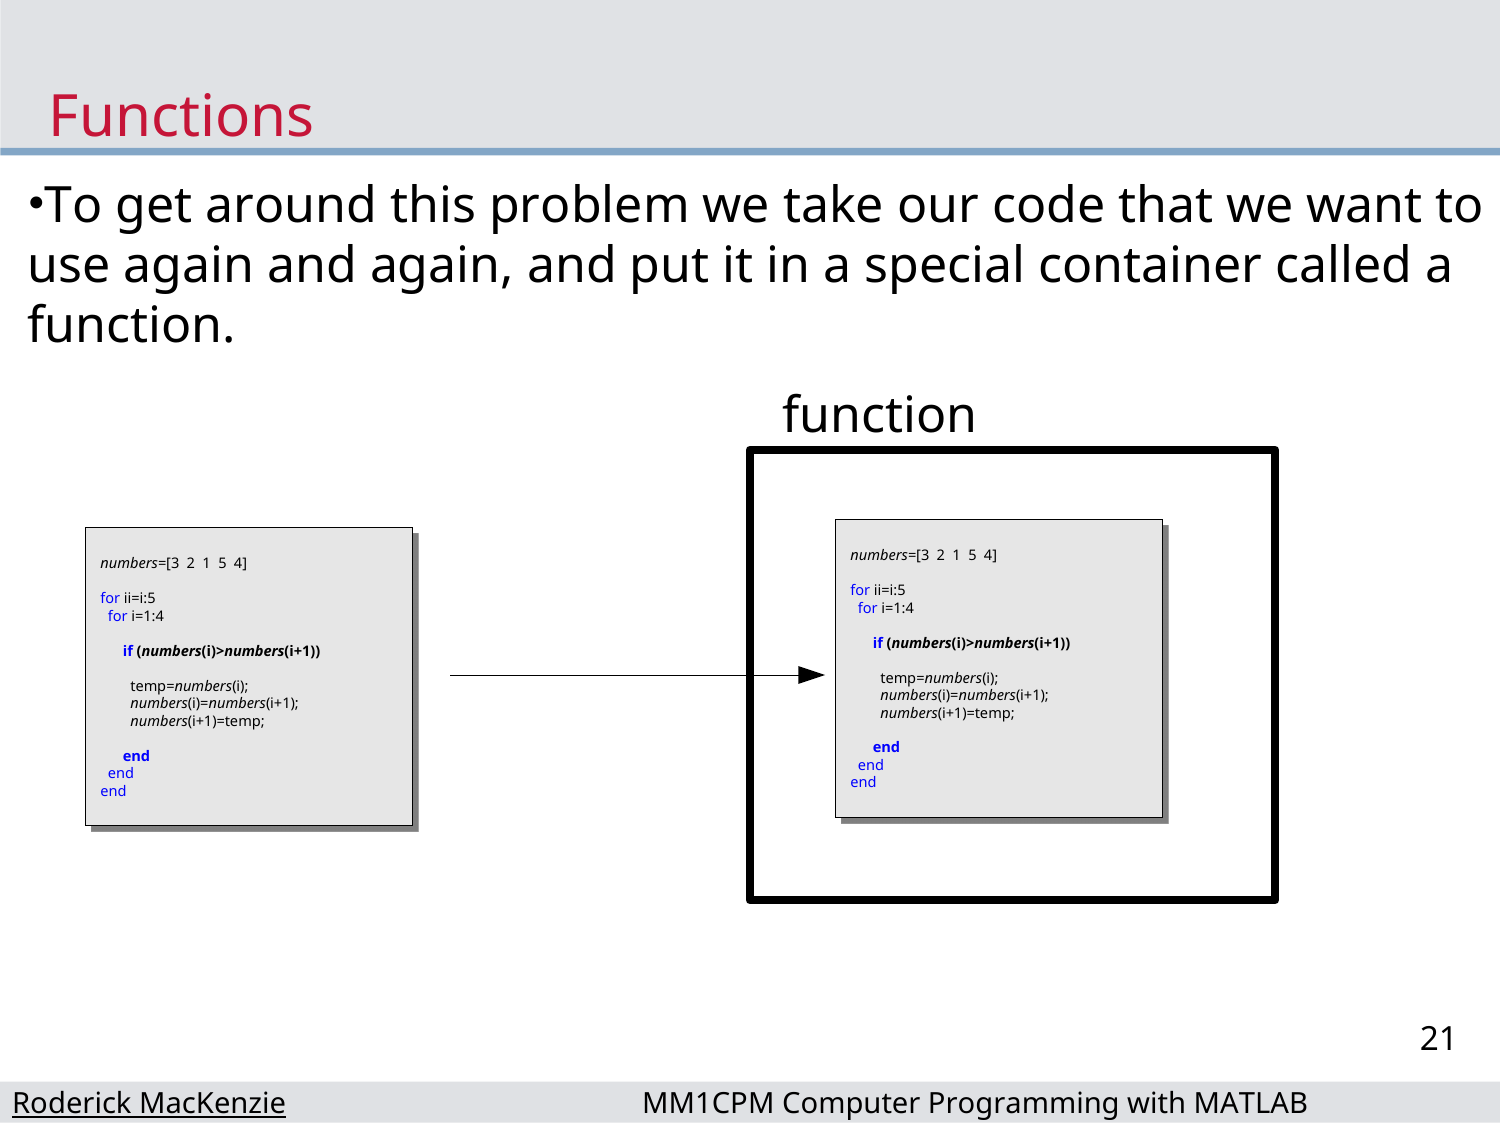

# Functions
To get around this problem we take our code that we want to use again and again, and put it in a special container called a function.
function
numbers=[3 2 1 5 4]
for ii=i:5
 for i=1:4
 if (numbers(i)>numbers(i+1))
 temp=numbers(i);
 numbers(i)=numbers(i+1);
 numbers(i+1)=temp;
 end
 end
end
numbers=[3 2 1 5 4]
for ii=i:5
 for i=1:4
 if (numbers(i)>numbers(i+1))
 temp=numbers(i);
 numbers(i)=numbers(i+1);
 numbers(i+1)=temp;
 end
 end
end